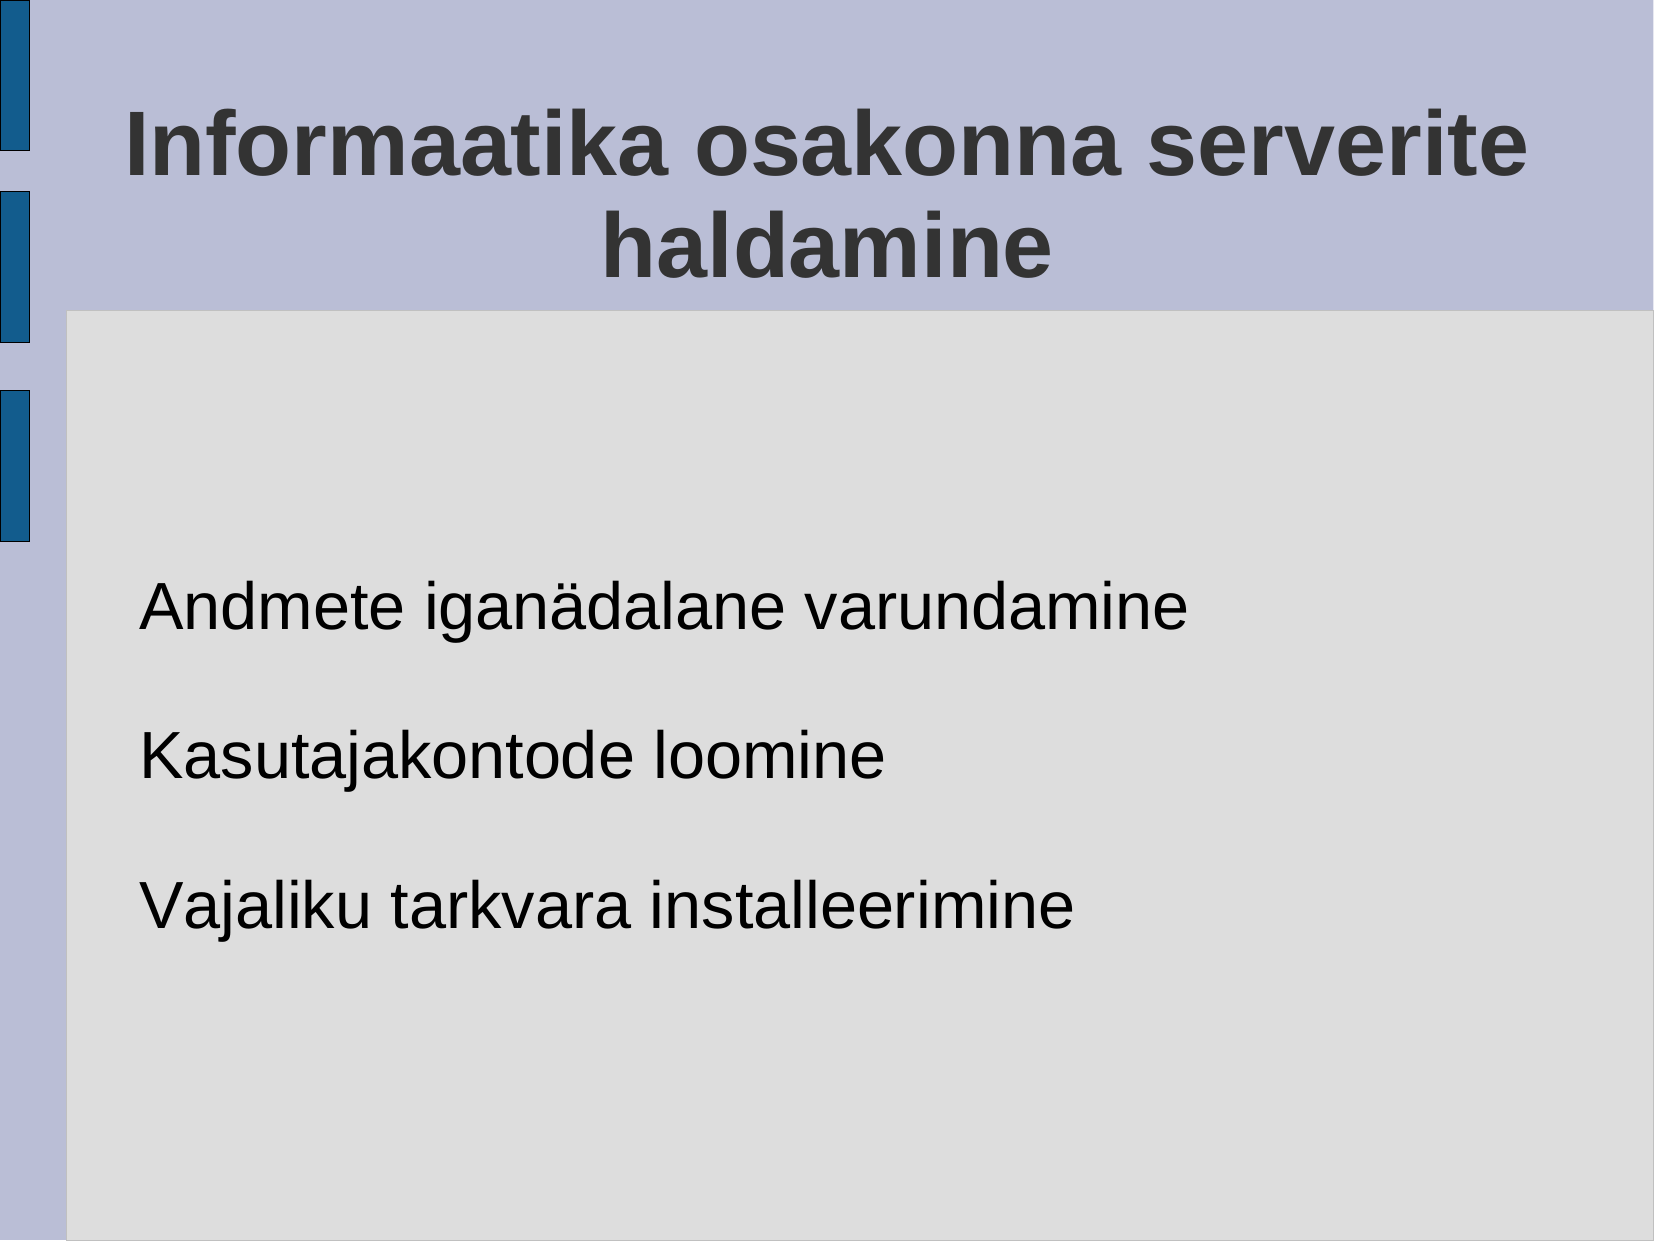

# Informaatika osakonna serverite haldamine
Andmete iganädalane varundamine
Kasutajakontode loomine
Vajaliku tarkvara installeerimine